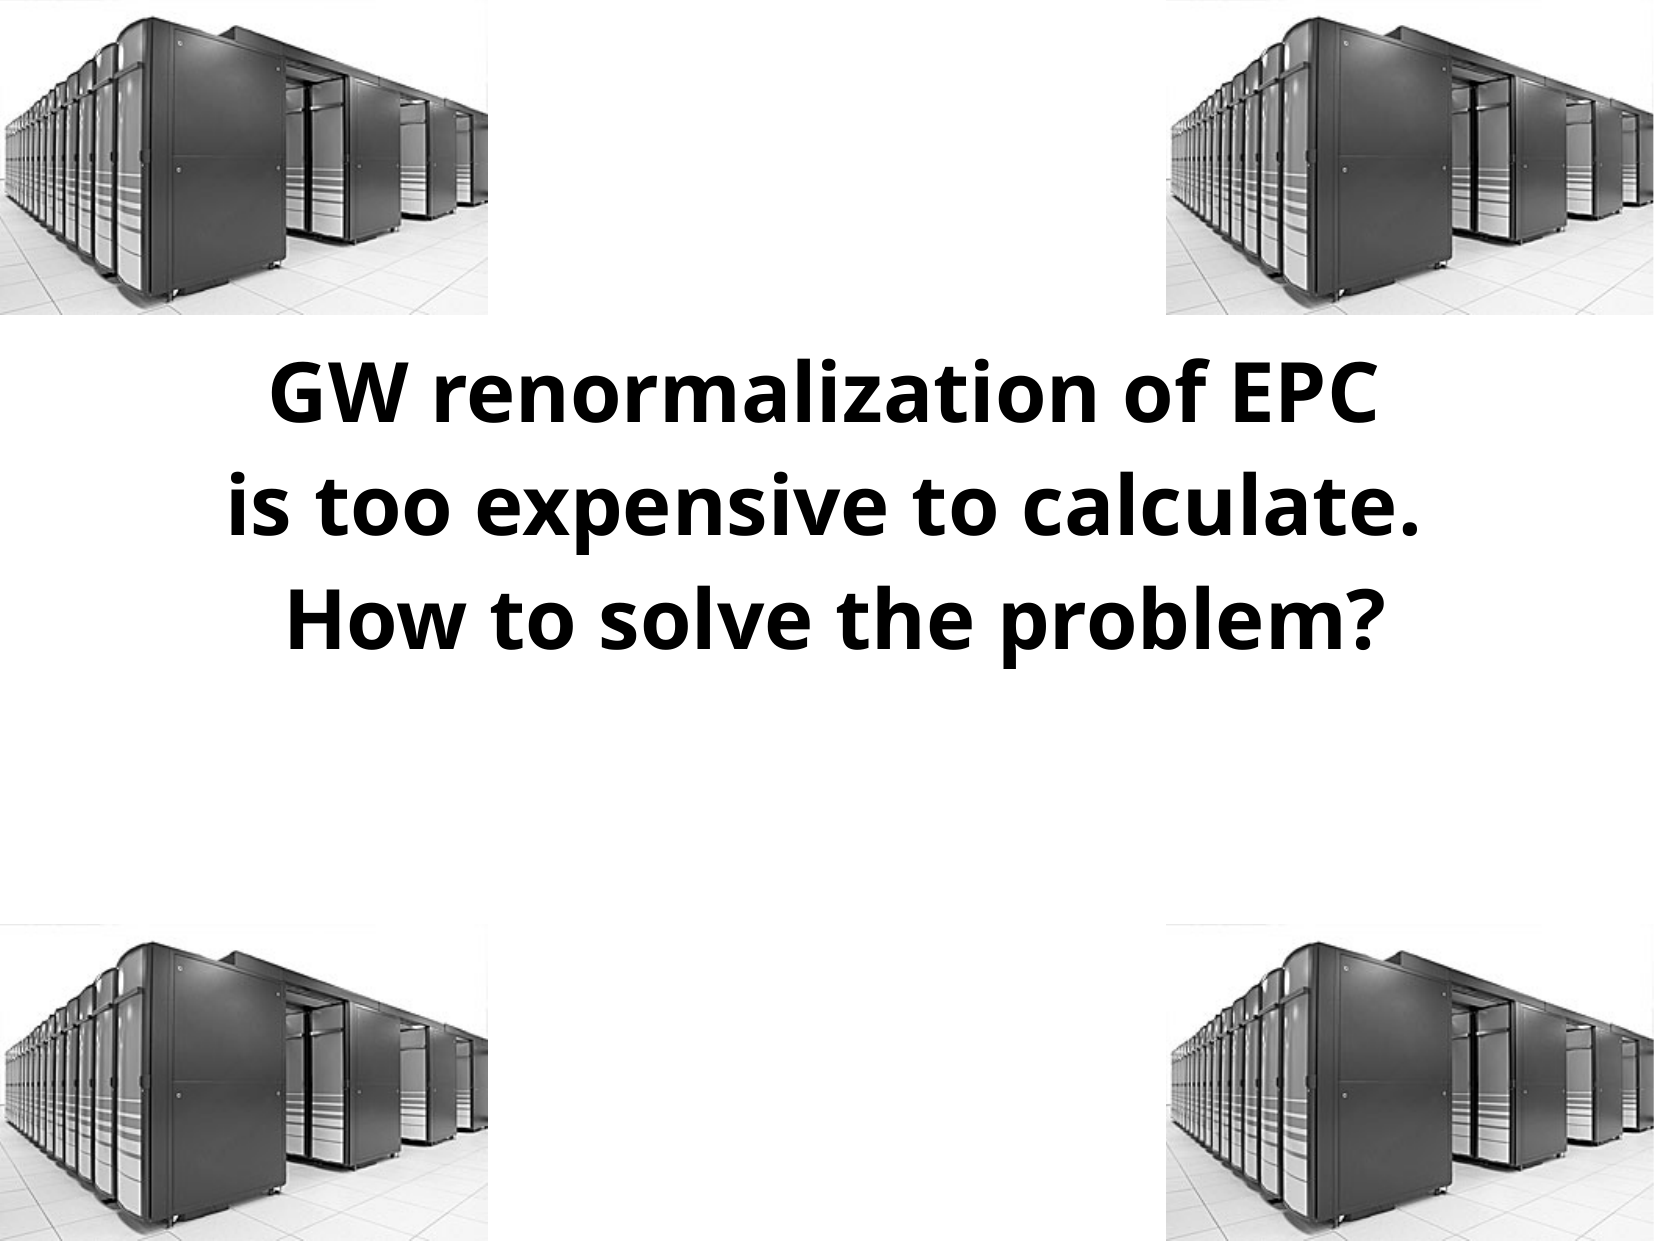

GW renormalization of EPC
is too expensive to calculate.
 How to solve the problem?